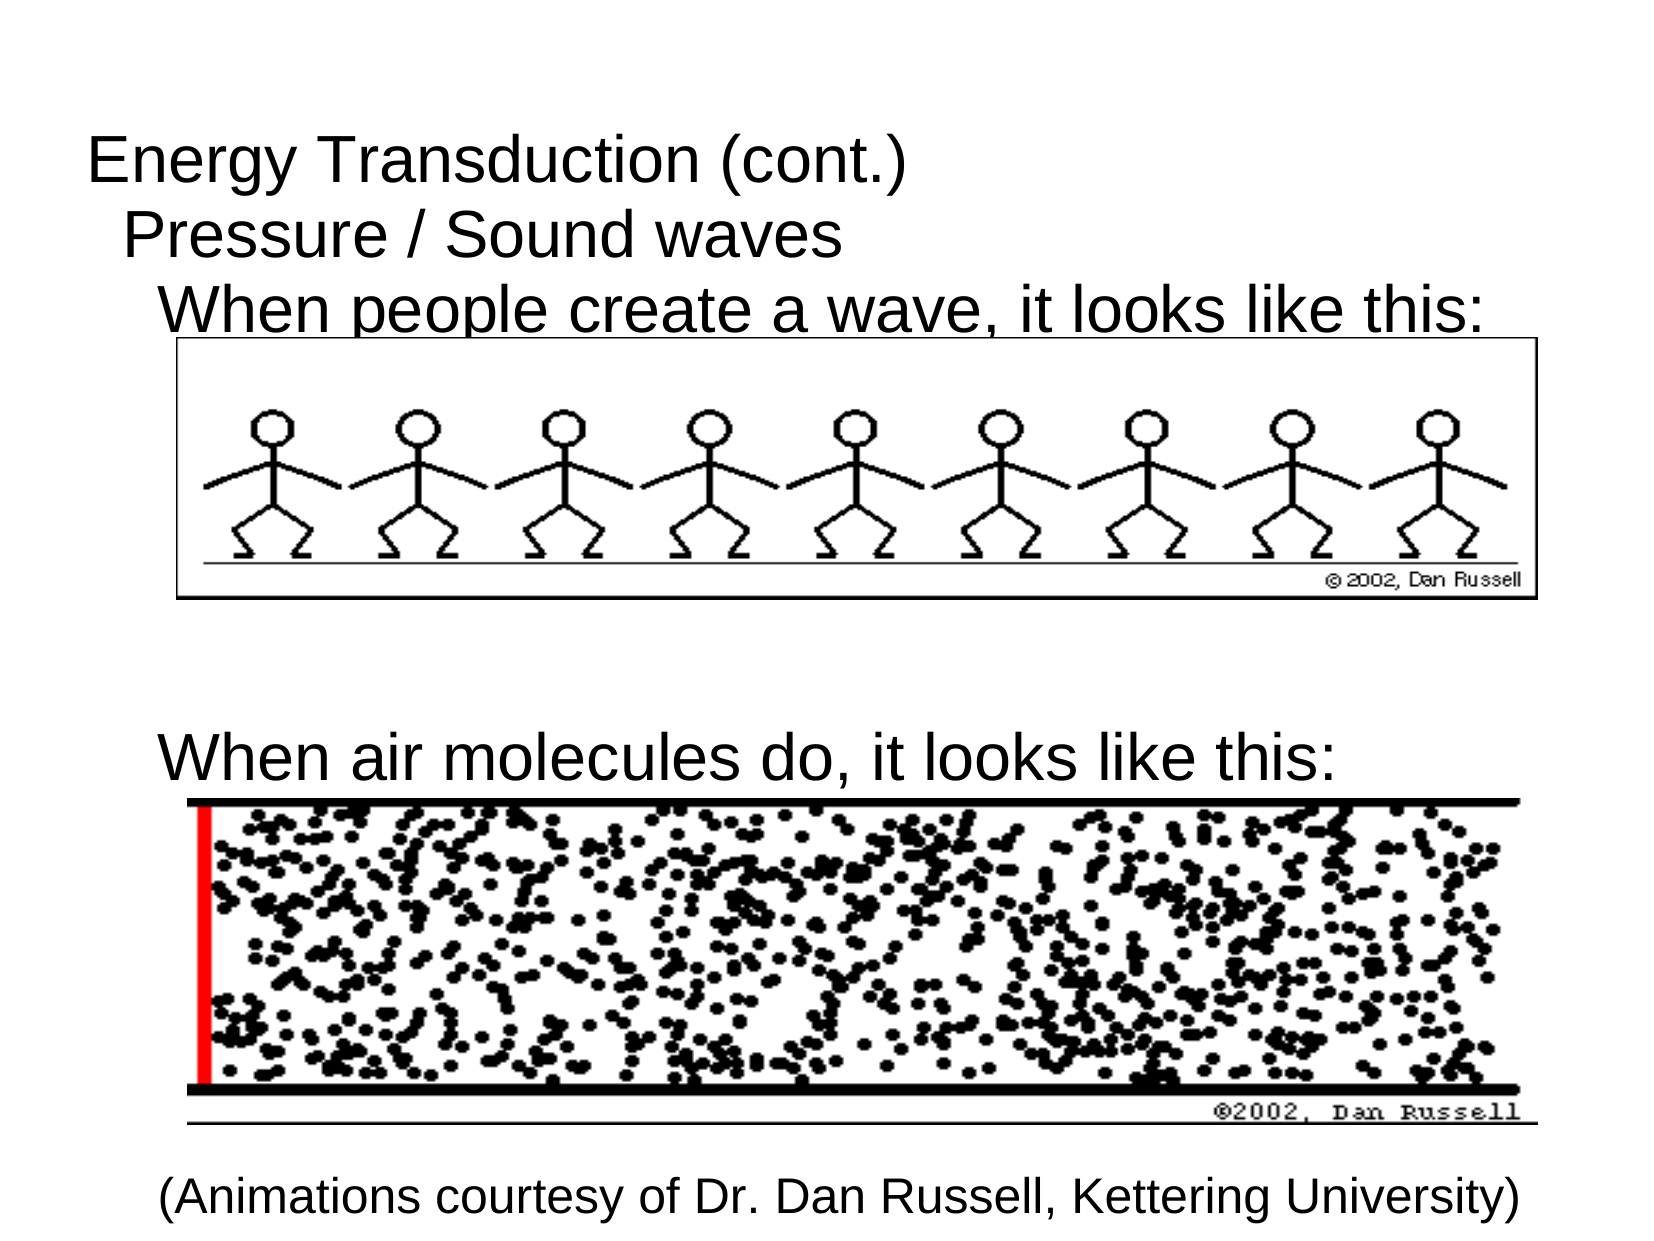

Energy Transduction (cont.)
Pressure / Sound waves
When people create a wave, it looks like this:
When air molecules do, it looks like this:
(Animations courtesy of Dr. Dan Russell, Kettering University)